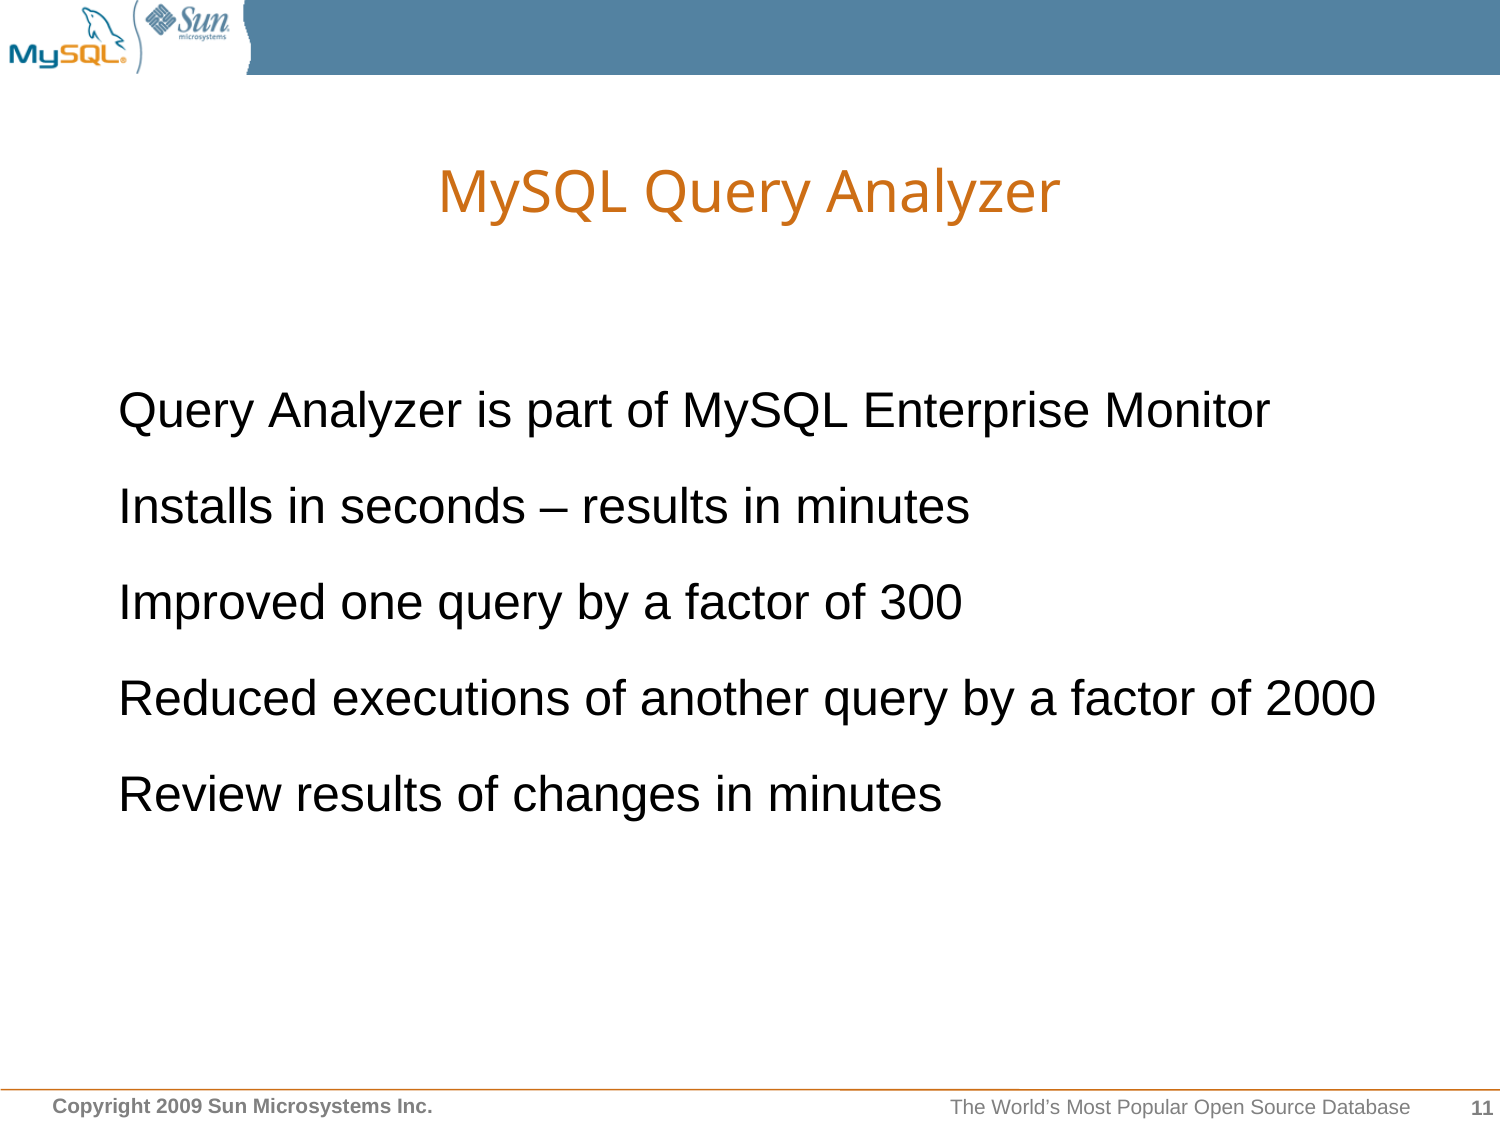

# MySQL Query Analyzer
Query Analyzer is part of MySQL Enterprise Monitor
Installs in seconds – results in minutes
Improved one query by a factor of 300
Reduced executions of another query by a factor of 2000
Review results of changes in minutes